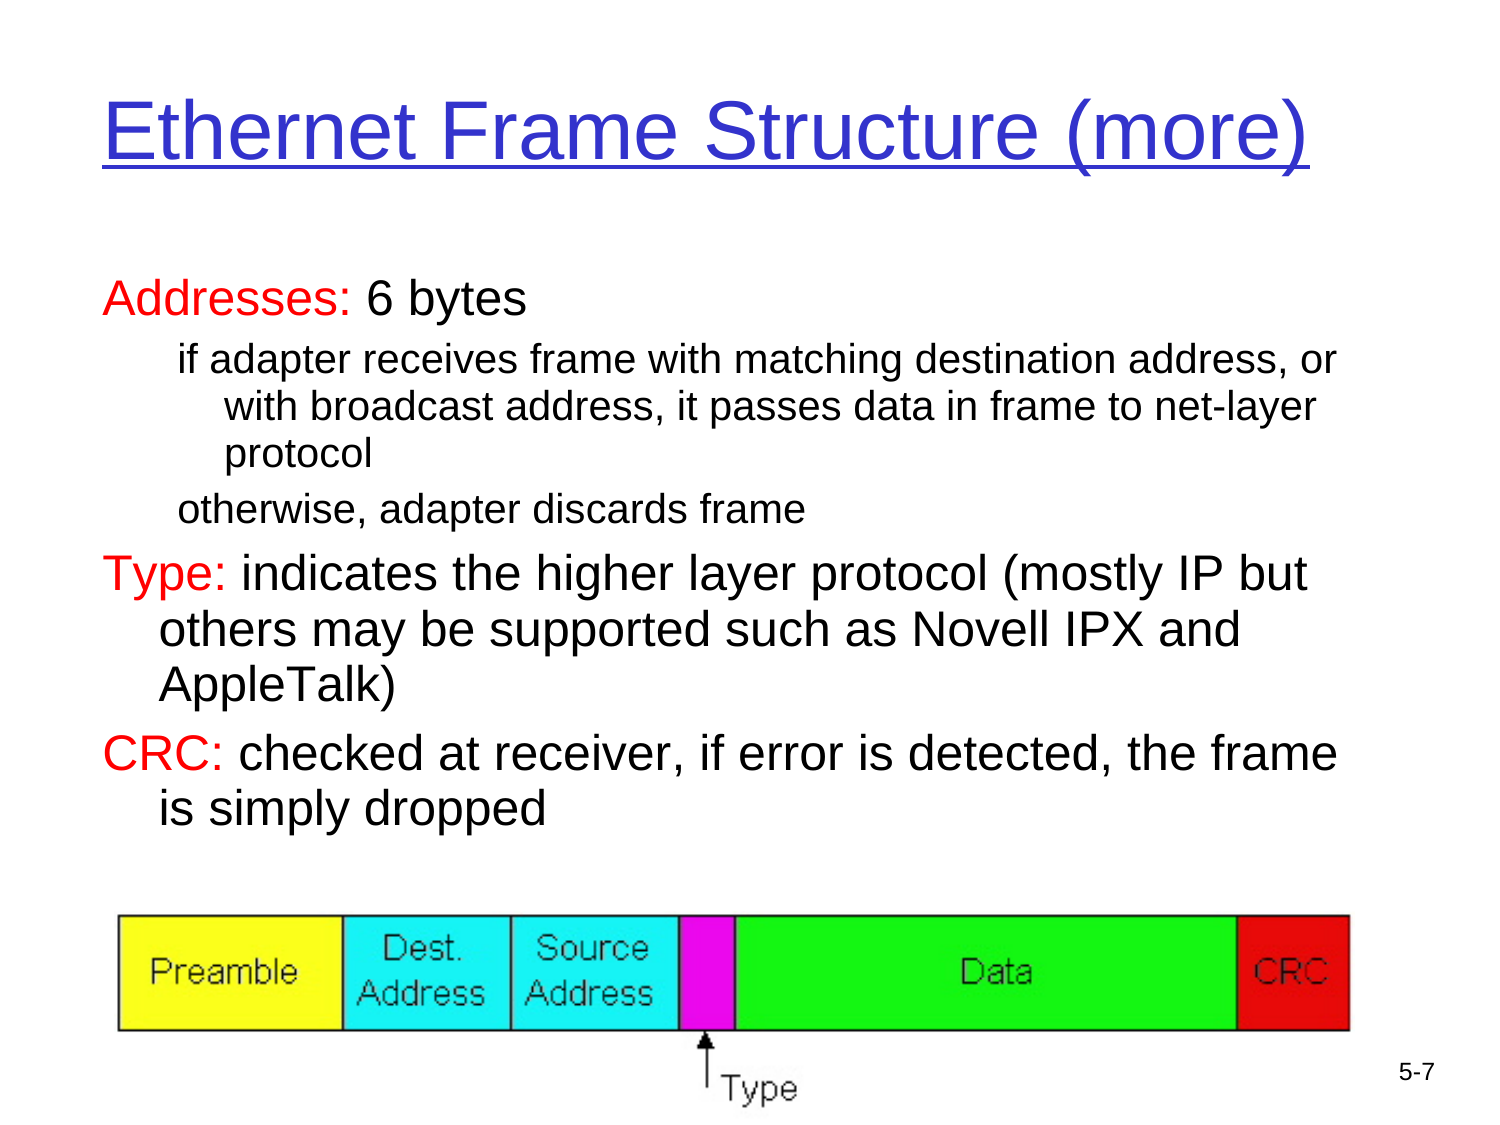

# Ethernet Frame Structure (more)
Addresses: 6 bytes
if adapter receives frame with matching destination address, or with broadcast address, it passes data in frame to net-layer protocol
otherwise, adapter discards frame
Type: indicates the higher layer protocol (mostly IP but others may be supported such as Novell IPX and AppleTalk)
CRC: checked at receiver, if error is detected, the frame is simply dropped
7